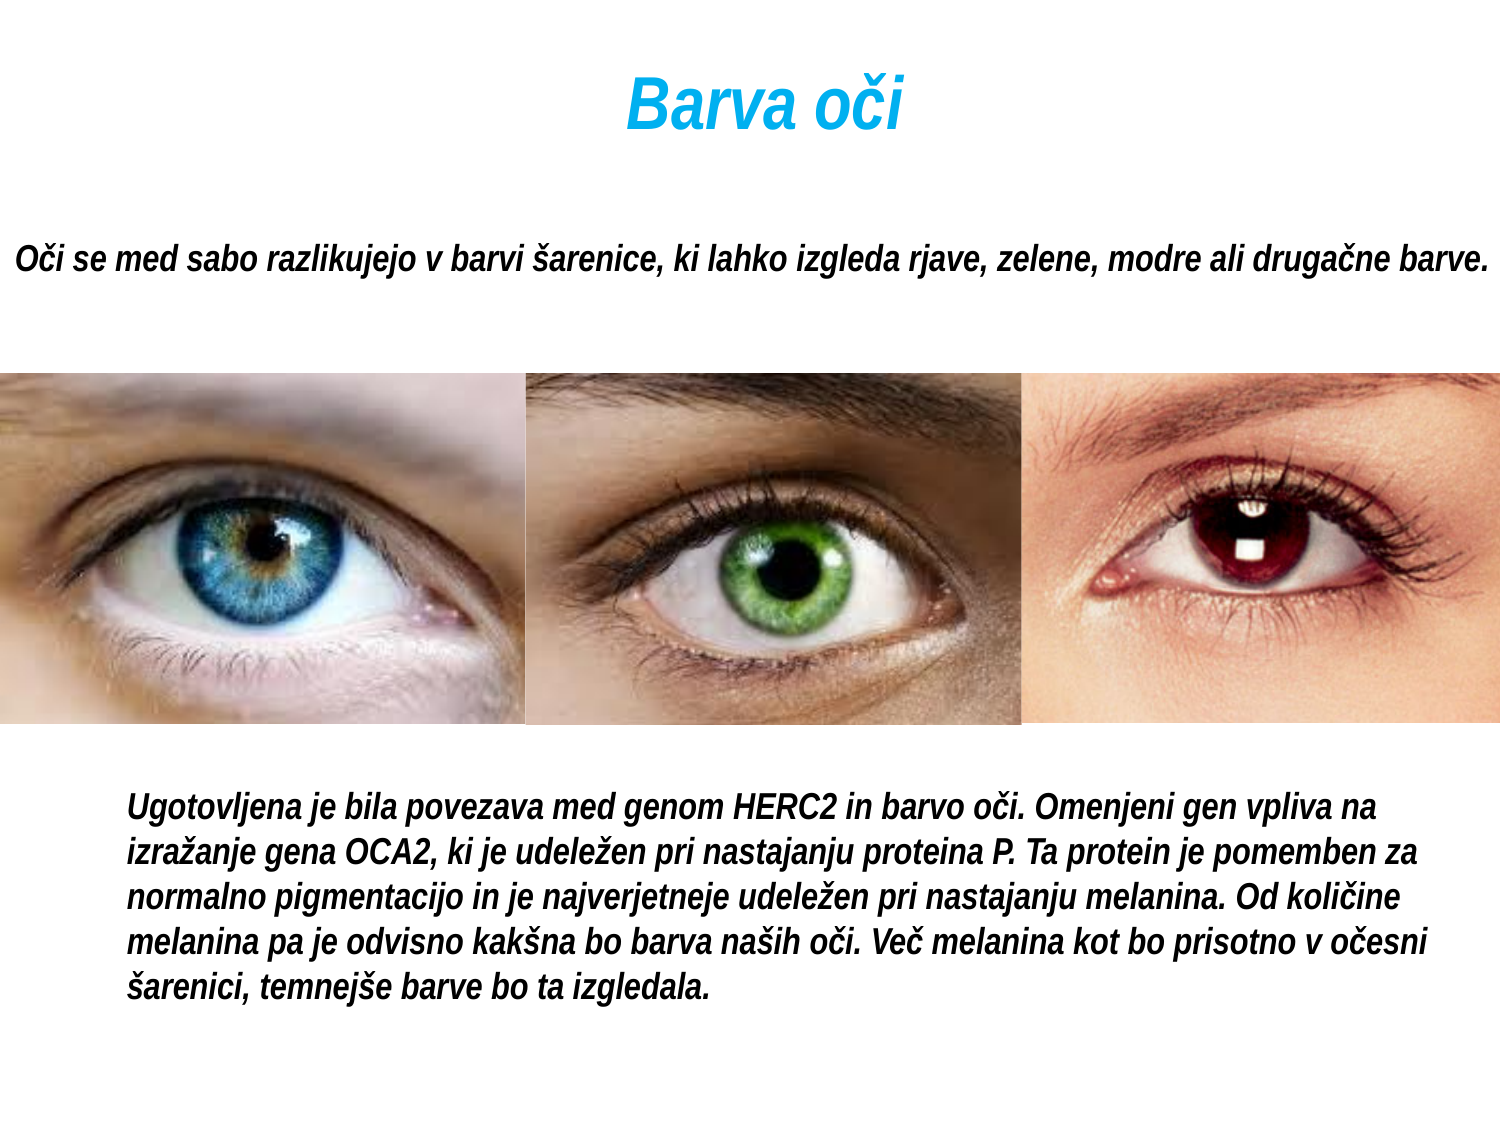

Barva oči
Oči se med sabo razlikujejo v barvi šarenice, ki lahko izgleda rjave, zelene, modre ali drugačne barve.
Ugotovljena je bila povezava med genom HERC2 in barvo oči. Omenjeni gen vpliva na izražanje gena OCA2, ki je udeležen pri nastajanju proteina P. Ta protein je pomemben za normalno pigmentacijo in je najverjetneje udeležen pri nastajanju melanina. Od količine melanina pa je odvisno kakšna bo barva naših oči. Več melanina kot bo prisotno v očesni šarenici, temnejše barve bo ta izgledala.